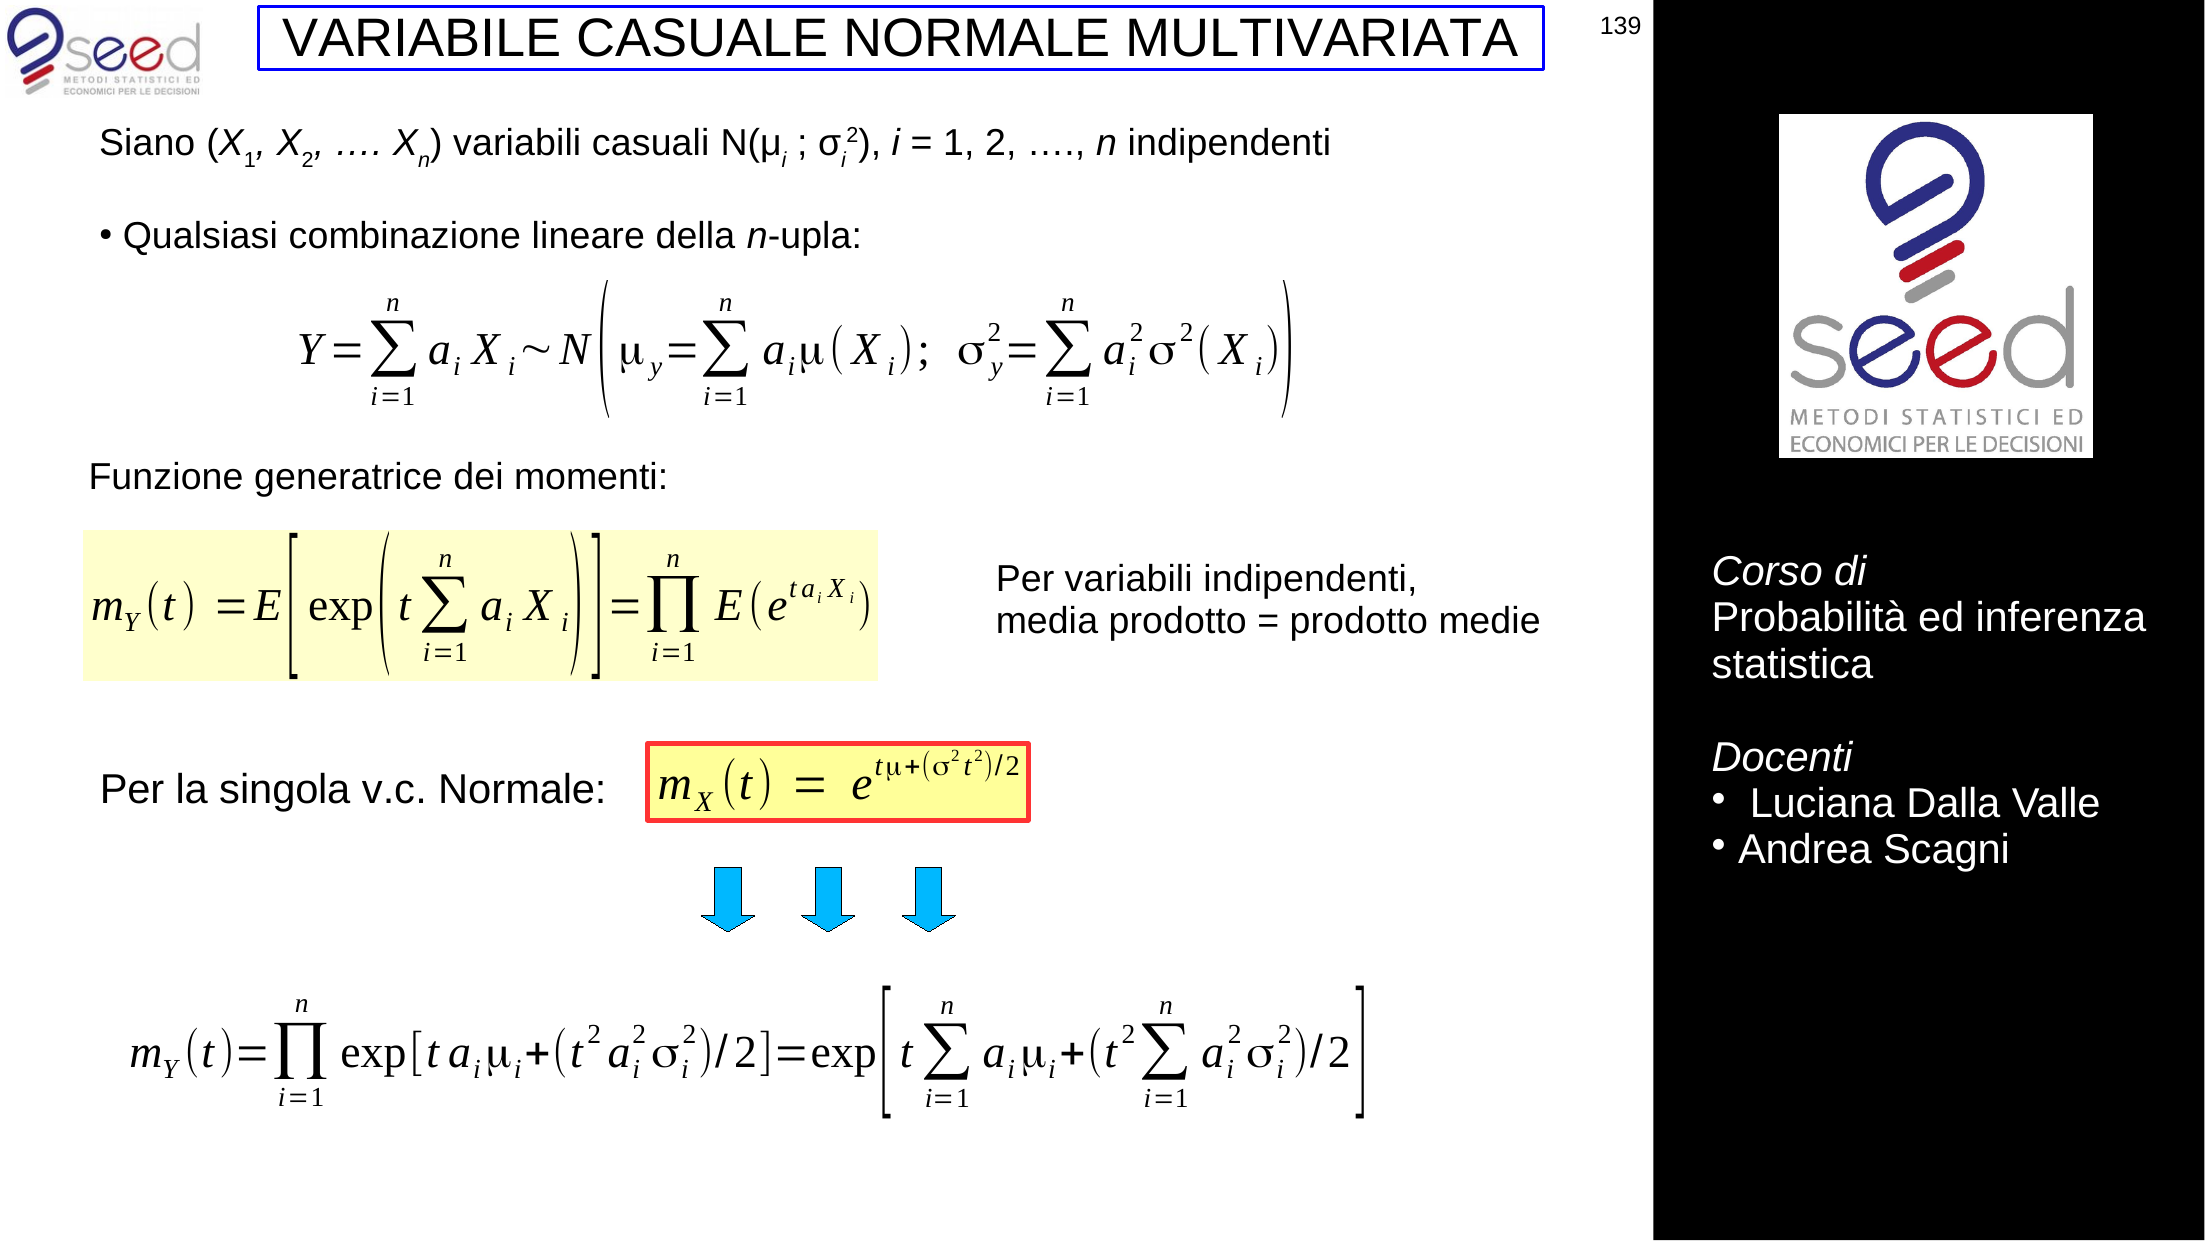

VARIABILE CASUALE NORMALE MULTIVARIATA
Siano (X1, X2, …. Xn) variabili casuali N(μi ; σi2), i = 1, 2, …., n indipendenti
Qualsiasi combinazione lineare della n-upla:
Funzione generatrice dei momenti:
Per variabili indipendenti,
media prodotto = prodotto medie
Per la singola v.c. Normale: